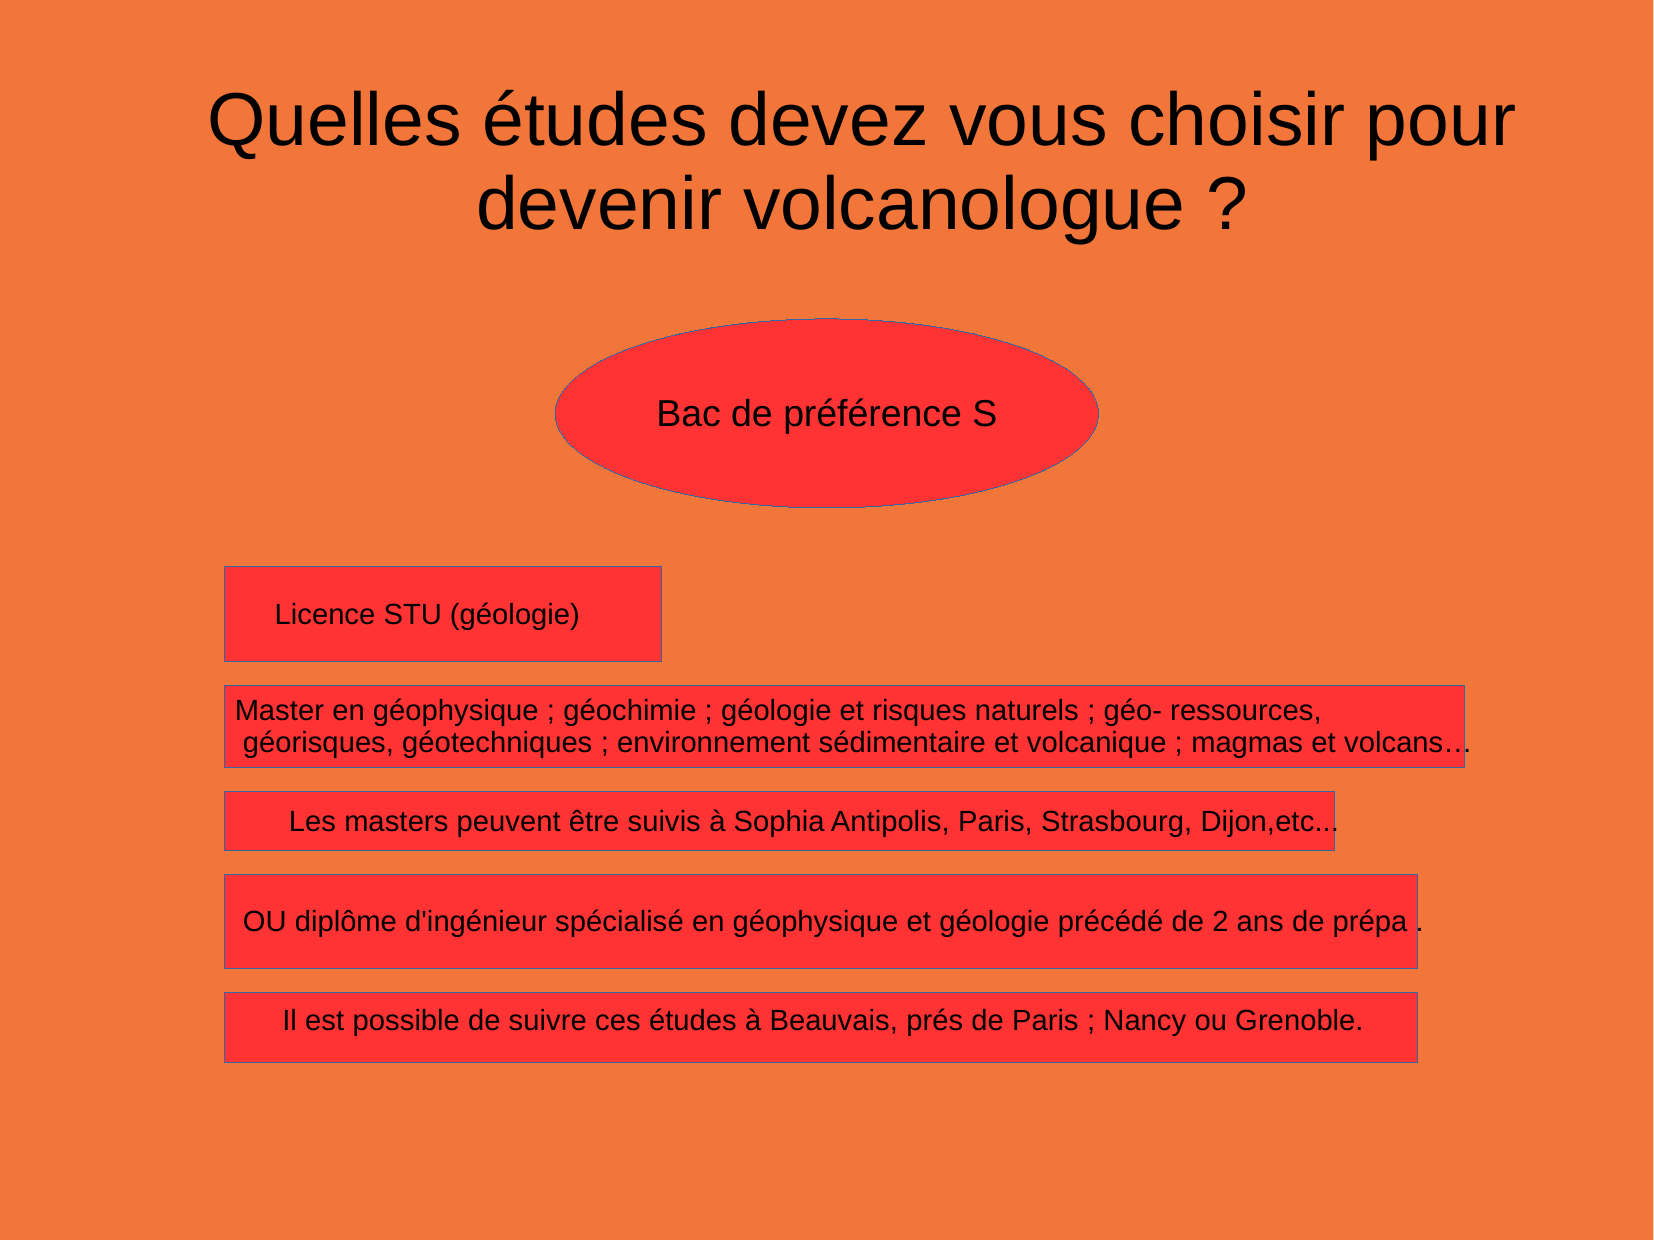

# Quelles études devez vous choisir pour devenir volcanologue ?
Bac de préférence S
Licence STU (géologie)
Master en géophysique ; géochimie ; géologie et risques naturels ; géo- ressources,
 géorisques, géotechniques ; environnement sédimentaire et volcanique ; magmas et volcans…
Les masters peuvent être suivis à Sophia Antipolis, Paris, Strasbourg, Dijon,etc...
OU diplôme d'ingénieur spécialisé en géophysique et géologie précédé de 2 ans de prépa .
Il est possible de suivre ces études à Beauvais, prés de Paris ; Nancy ou Grenoble.